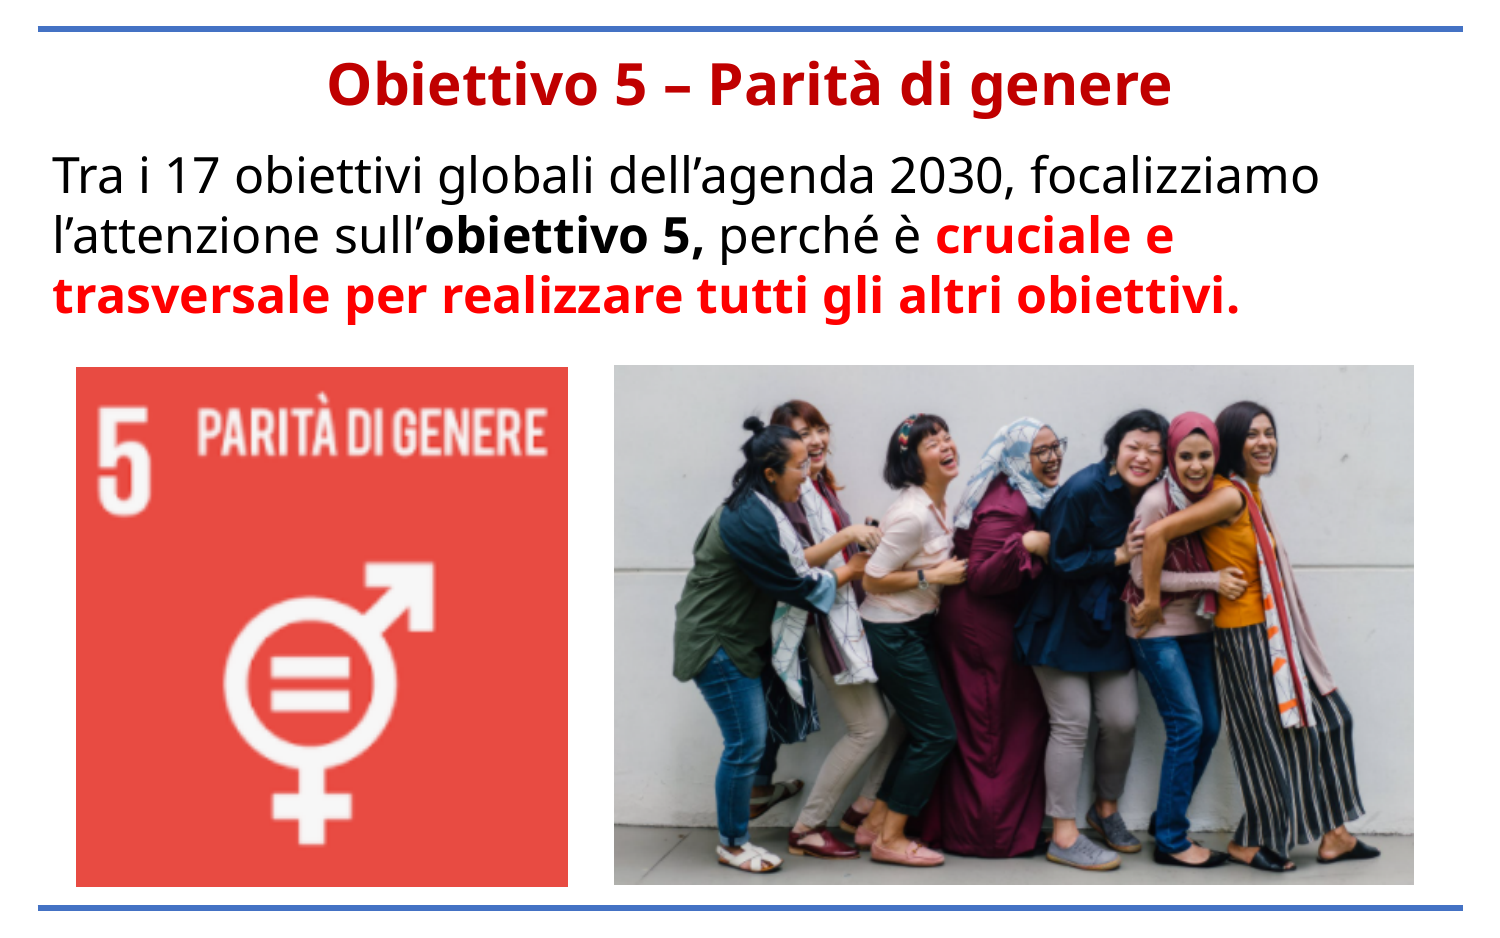

# Obiettivo 5 – Parità di genere
Tra i 17 obiettivi globali dell’agenda 2030, focalizziamo l’attenzione sull’obiettivo 5, perché è cruciale e trasversale per realizzare tutti gli altri obiettivi.